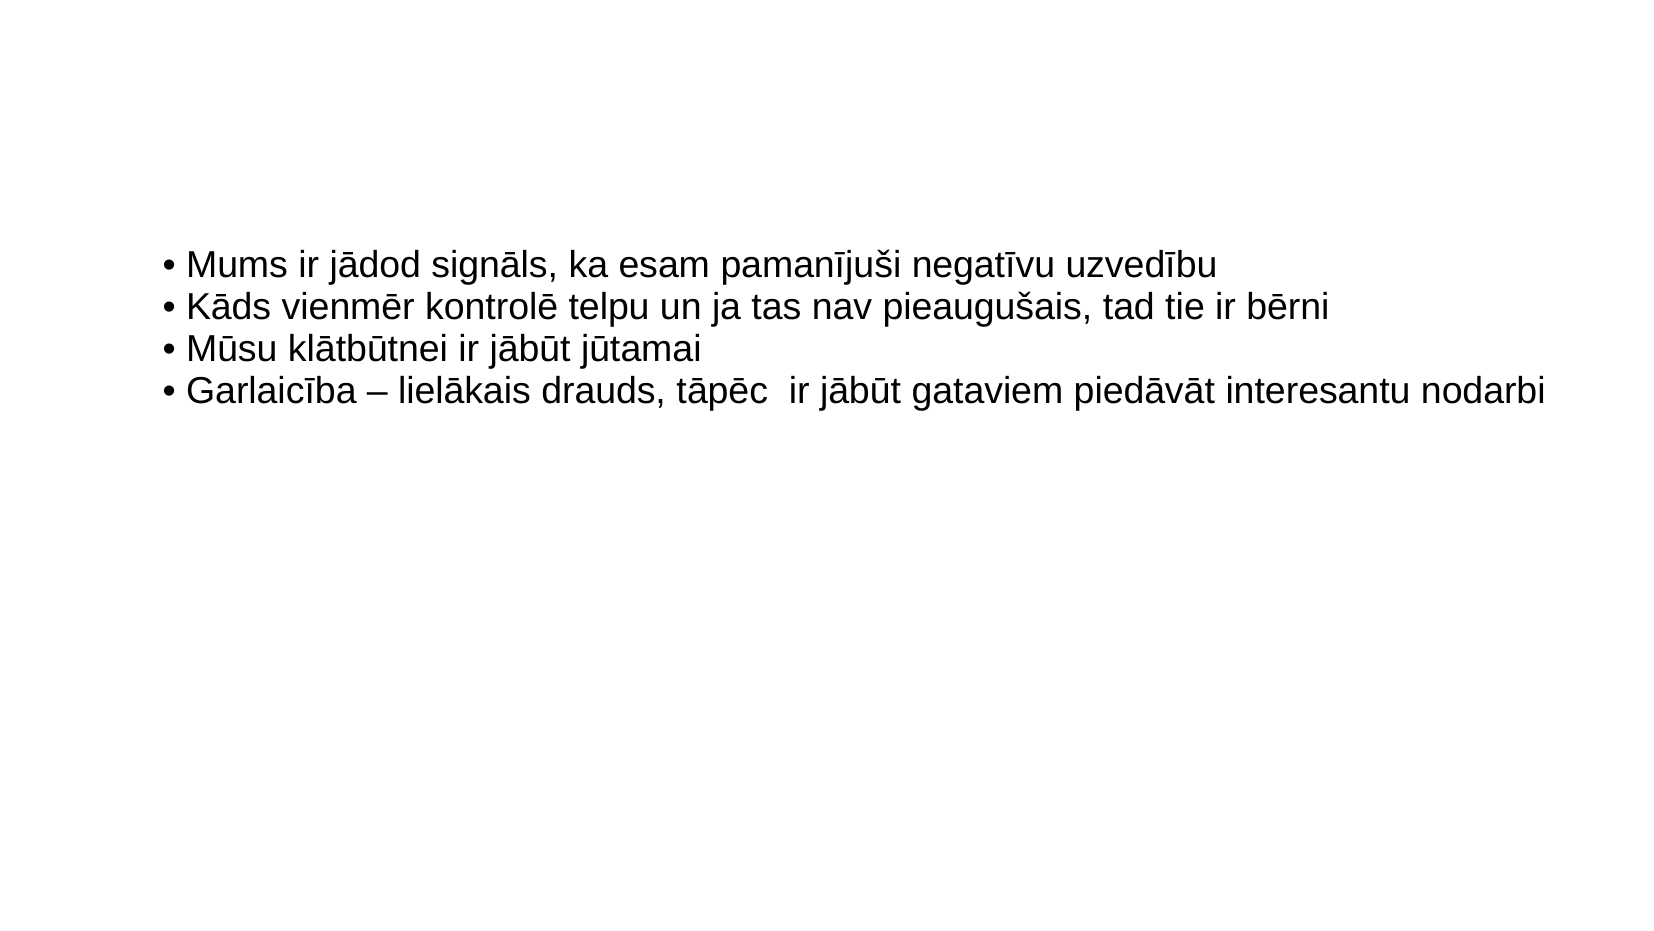

• Mums ir jādod signāls, ka esam pamanījuši negatīvu uzvedību
• Kāds vienmēr kontrolē telpu un ja tas nav pieaugušais, tad tie ir bērni
• Mūsu klātbūtnei ir jābūt jūtamai
• Garlaicība – lielākais drauds, tāpēc ir jābūt gataviem piedāvāt interesantu nodarbi